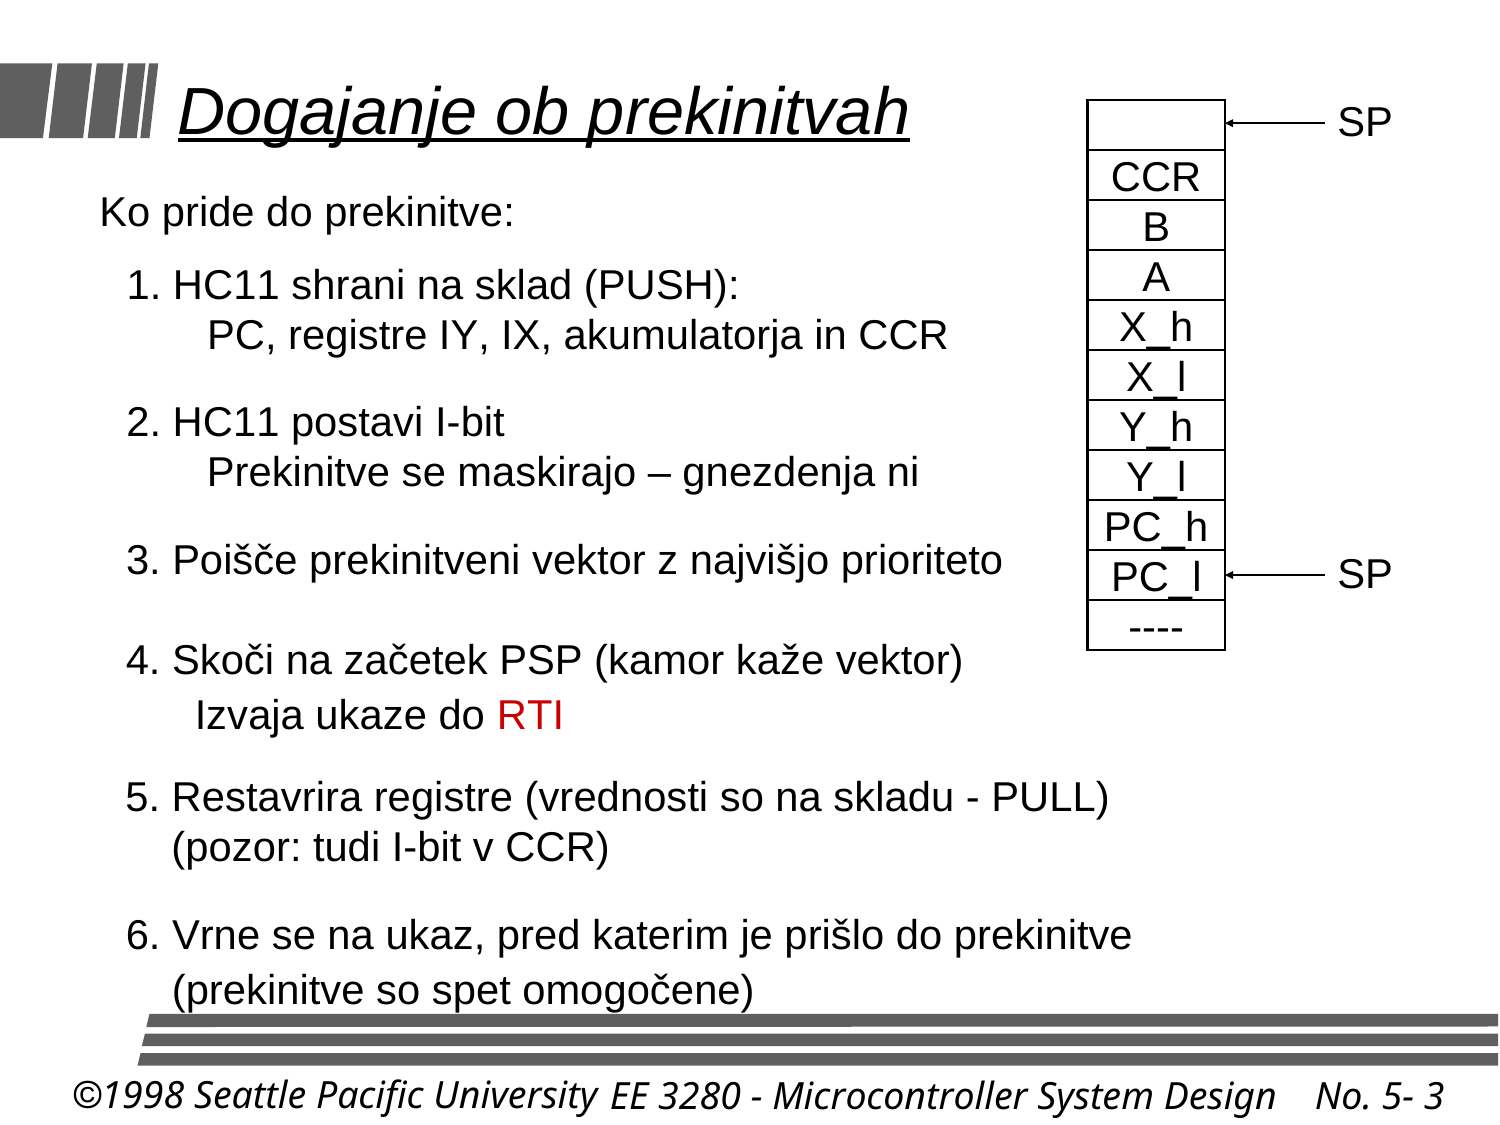

# Dogajanje ob prekinitvah
SP
CCR
Ko pride do prekinitve:
B
1. HC11 shrani na sklad (PUSH):
 PC, registre IY, IX, akumulatorja in CCR
A
X_h
X_l
2. HC11 postavi I-bit
 Prekinitve se maskirajo – gnezdenja ni
Y_h
Y_l
PC_h
3. Poišče prekinitveni vektor z najvišjo prioriteto
SP
PC_l
----
4. Skoči na začetek PSP (kamor kaže vektor)
 Izvaja ukaze do RTI
5. Restavrira registre (vrednosti so na skladu - PULL)
 (pozor: tudi I-bit v CCR)
6. Vrne se na ukaz, pred katerim je prišlo do prekinitve
 (prekinitve so spet omogočene)